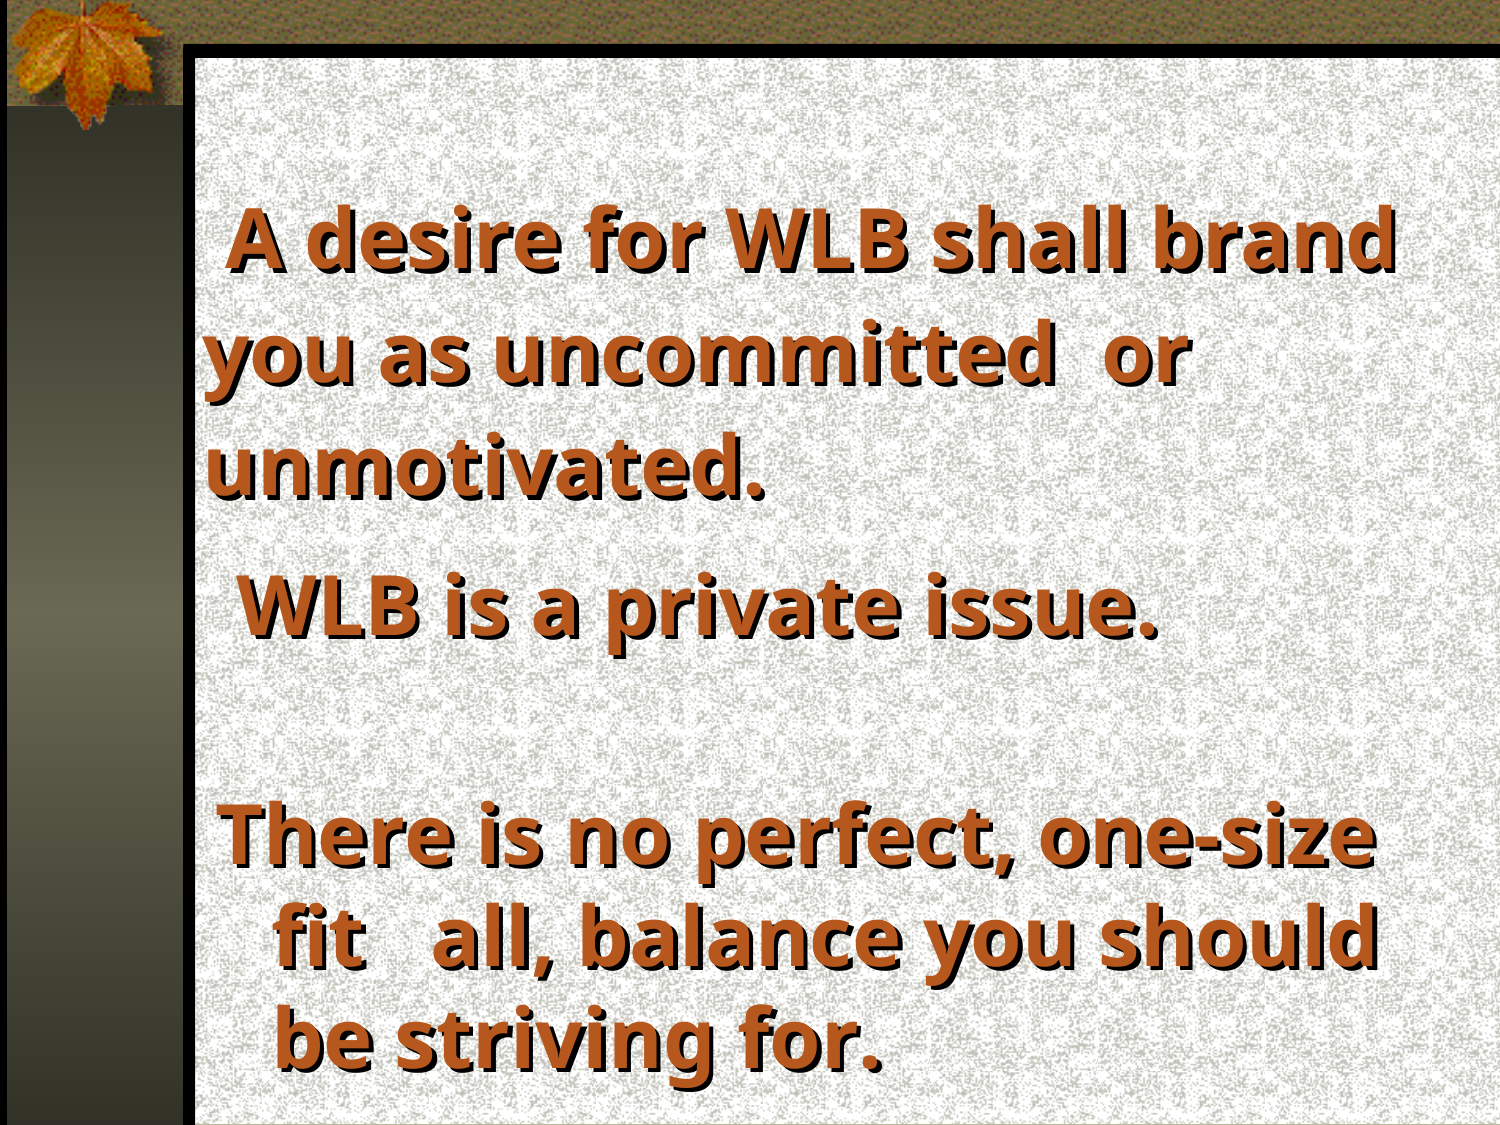

# A desire for WLB shall brand you as uncommitted or unmotivated.
 WLB is a private issue.
There is no perfect, one-size fit all, balance you should be striving for.